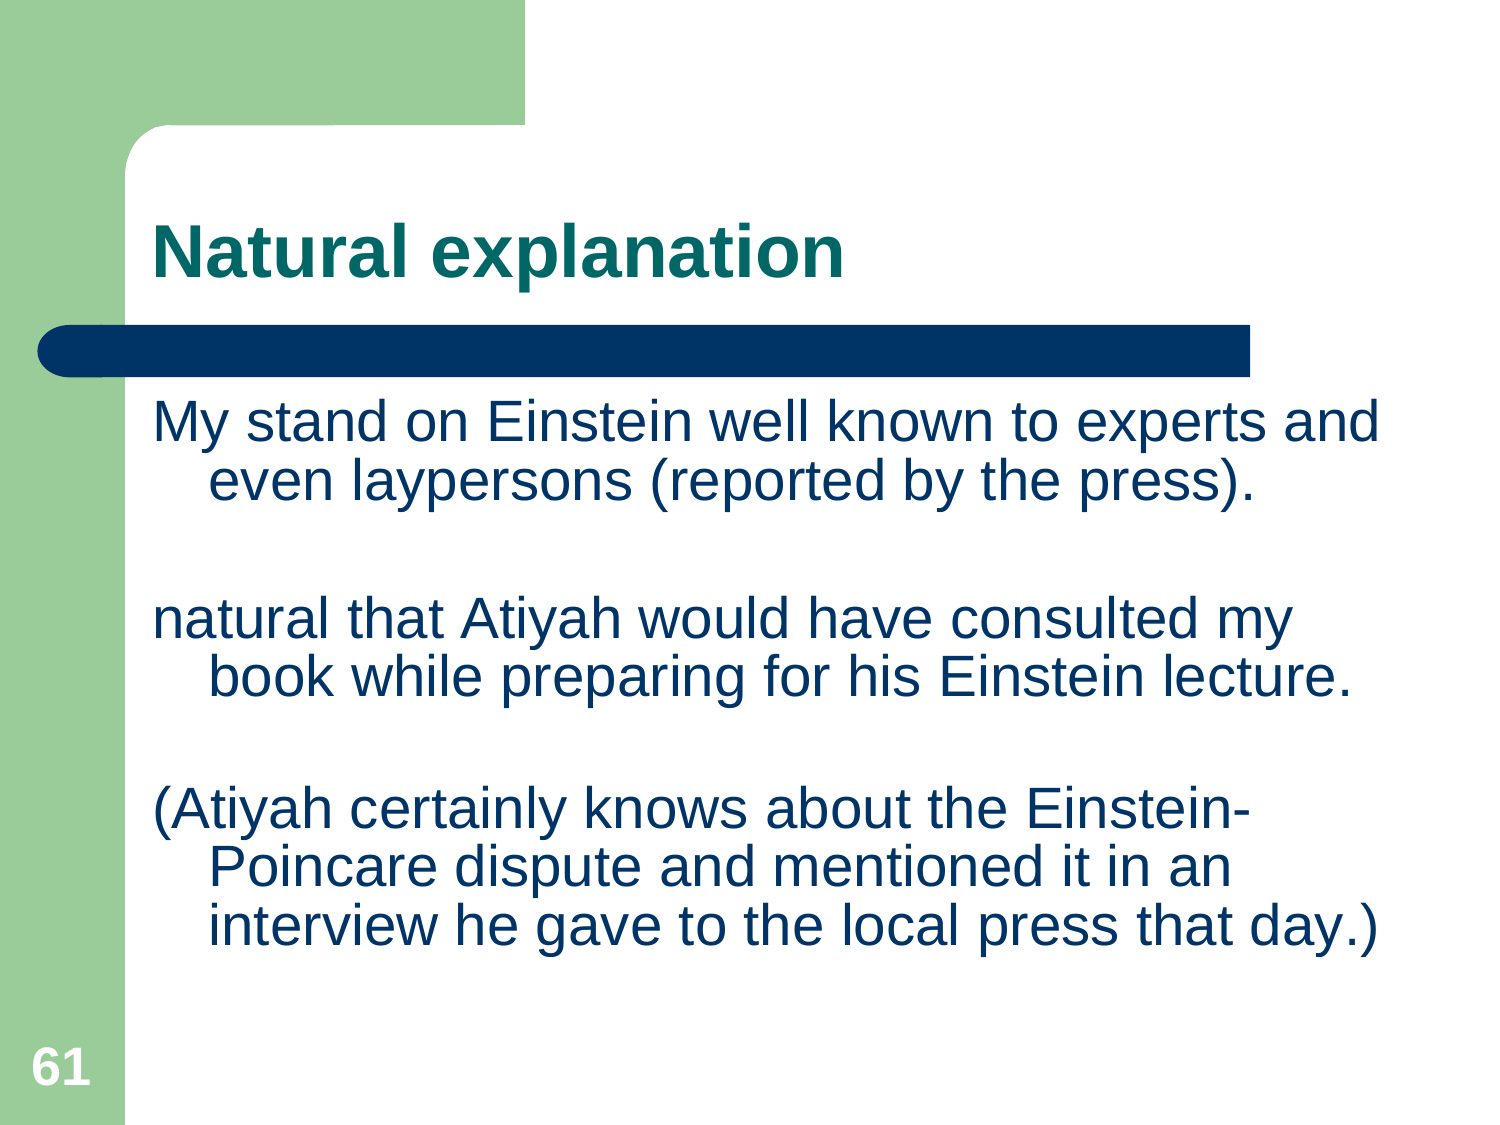

# Natural explanation
My stand on Einstein well known to experts and even laypersons (reported by the press).
natural that Atiyah would have consulted my book while preparing for his Einstein lecture.
(Atiyah certainly knows about the Einstein-Poincare dispute and mentioned it in an interview he gave to the local press that day.)
61